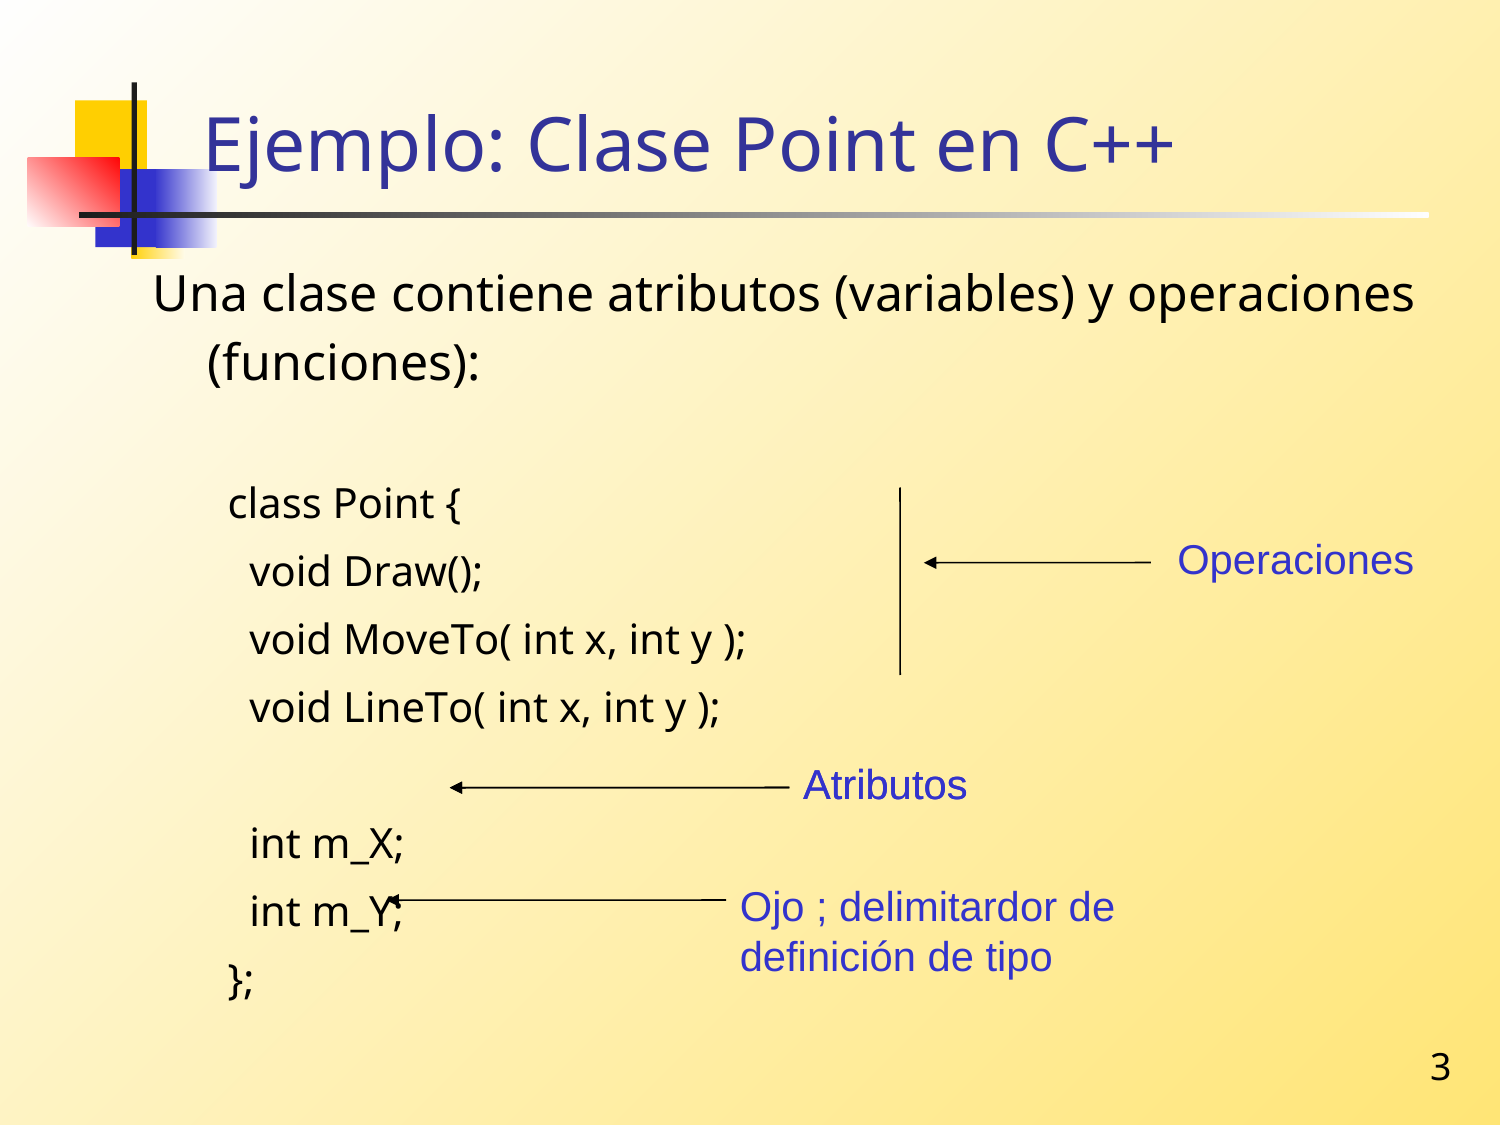

# Ejemplo: Clase Point en C++
Una clase contiene atributos (variables) y operaciones (funciones):
class Point {
 void Draw();
 void MoveTo( int x, int y );
 void LineTo( int x, int y );
 int m_X;
 int m_Y;
};
Operaciones
Atributos
Atributos
Ojo ; delimitardor de definición de tipo
3